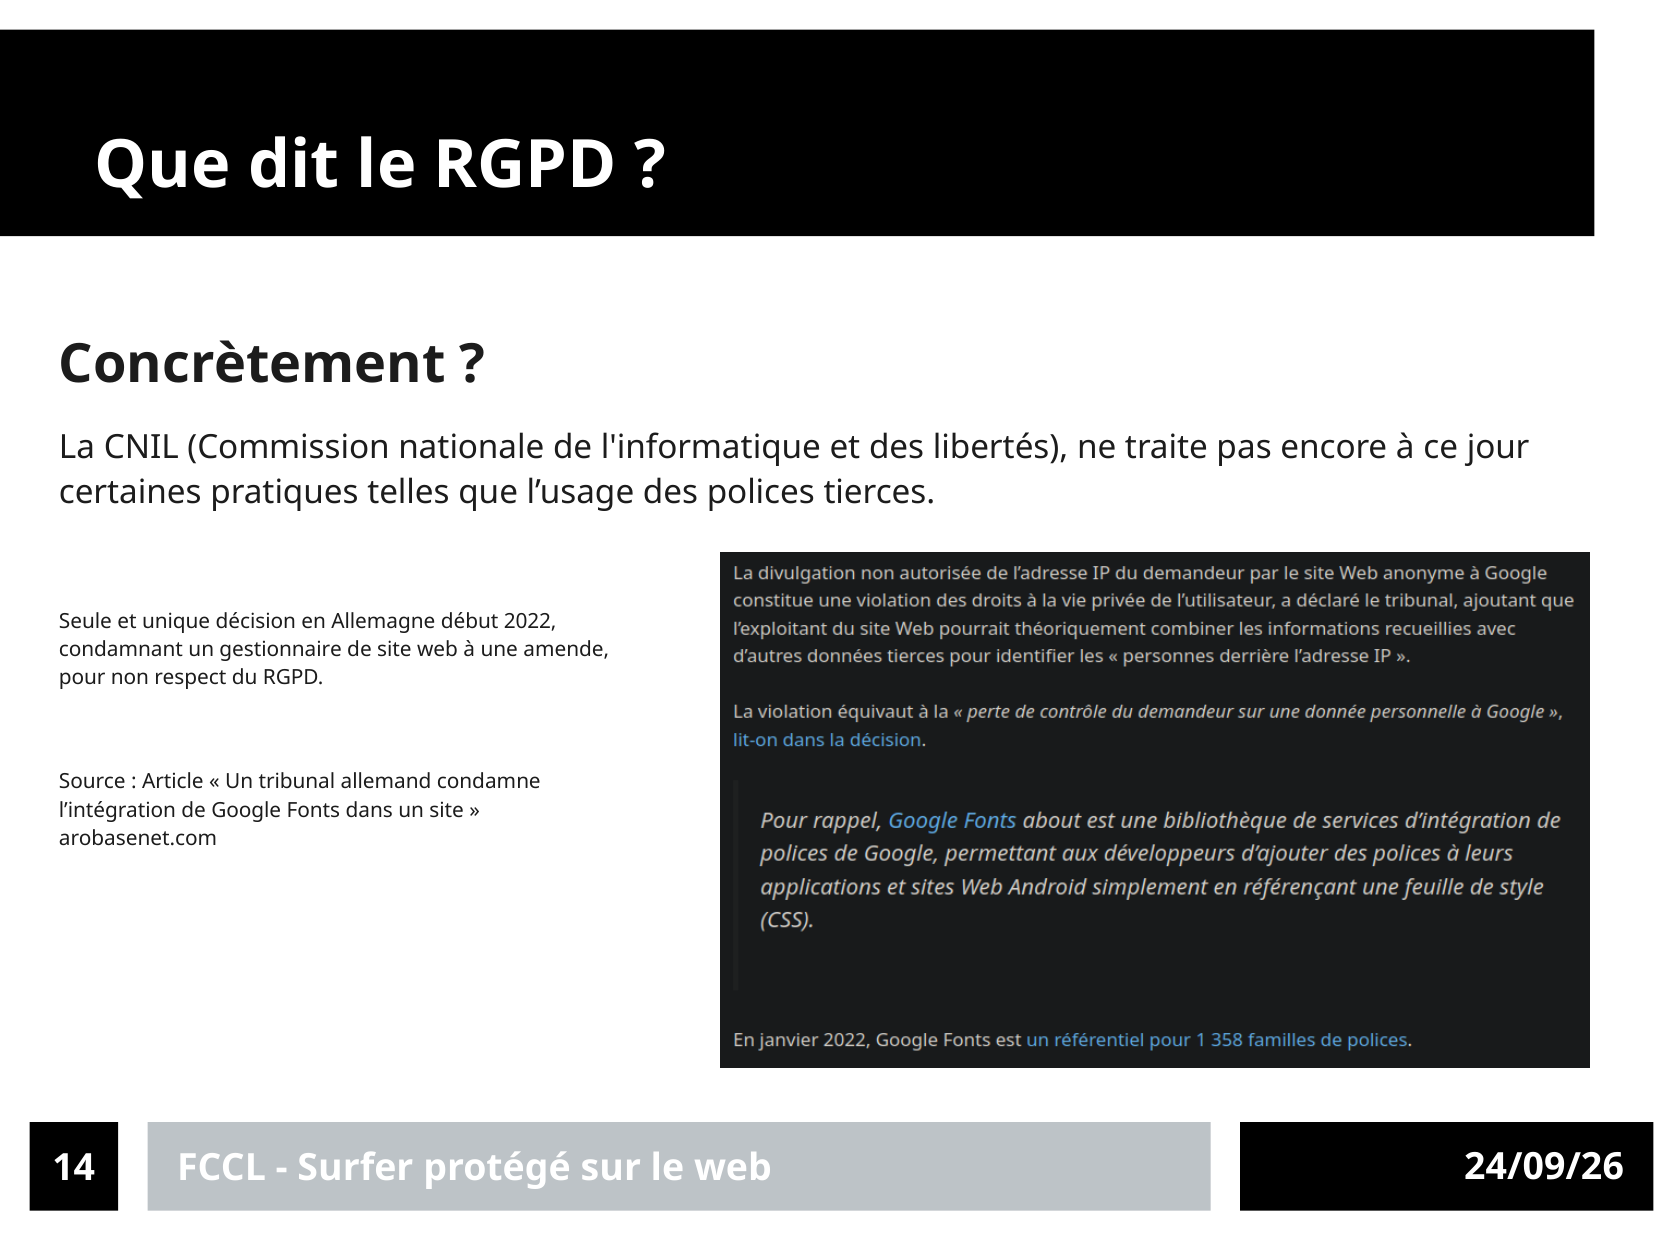

# Que dit le RGPD ?
Concrètement ?
La CNIL (Commission nationale de l'informatique et des libertés), ne traite pas encore à ce jour certaines pratiques telles que l’usage des polices tierces.
Seule et unique décision en Allemagne début 2022,
condamnant un gestionnaire de site web à une amende,
pour non respect du RGPD.
Source : Article « Un tribunal allemand condamne
l’intégration de Google Fonts dans un site »
arobasenet.com
14
FCCL - Surfer protégé sur le web